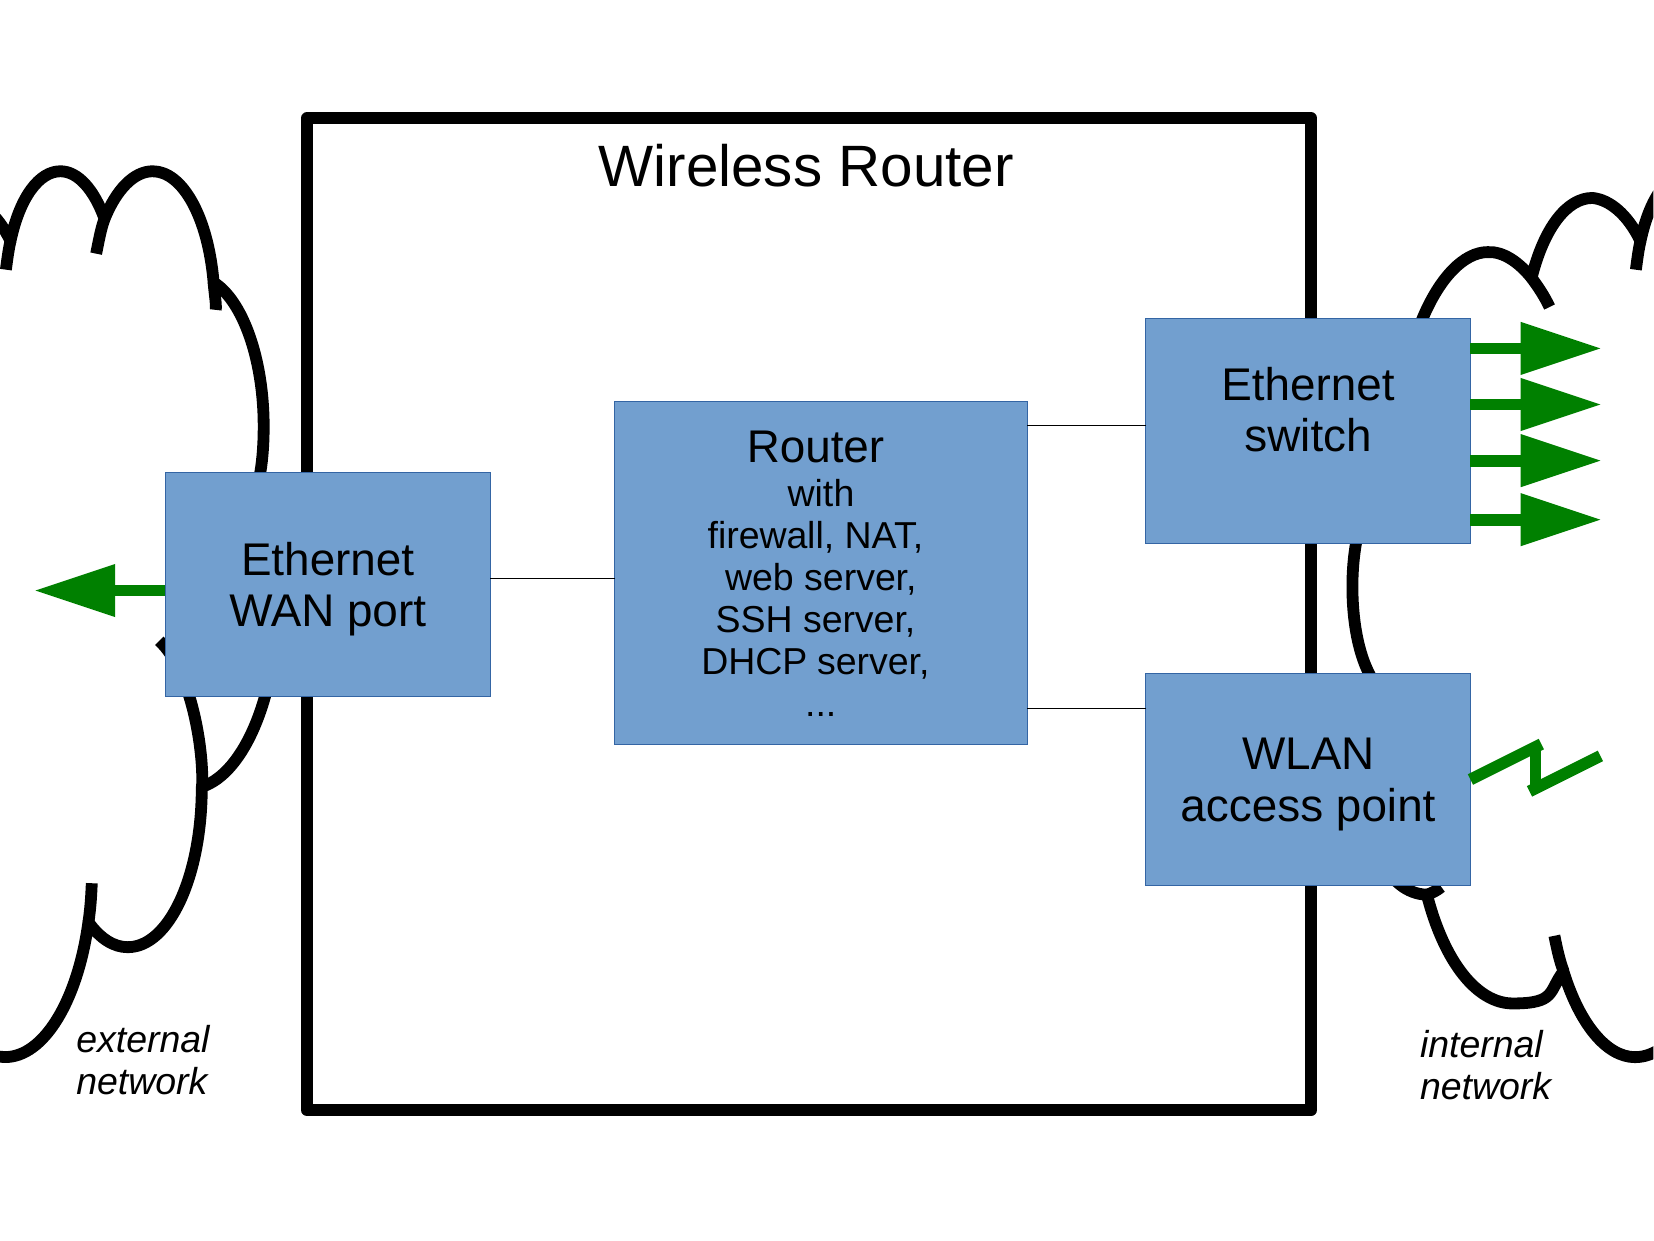

Wireless Router
Ethernet
switch
Router
with
firewall, NAT,
web server,
SSH server,
DHCP server,
...
Ethernet
WAN port
WLAN
access point
external
network
internal
network